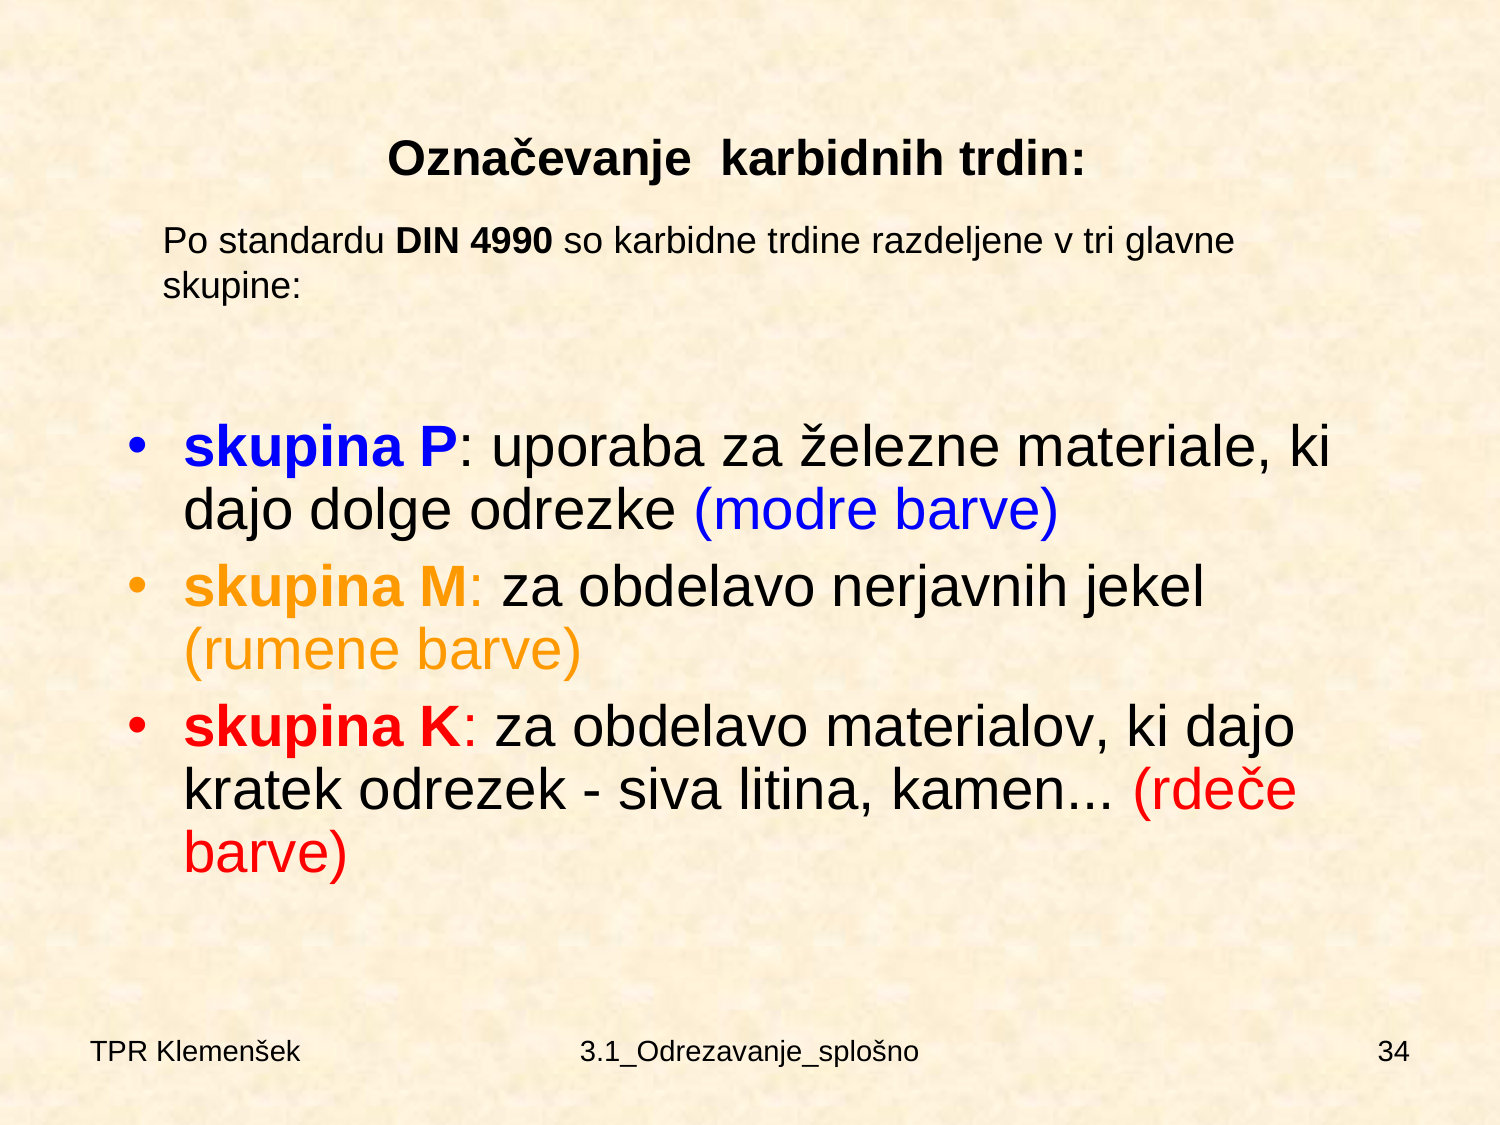

# Označevanje karbidnih trdin:
Po standardu DIN 4990 so karbidne trdine razdeljene v tri glavne skupine:
skupina P: uporaba za železne materiale, ki dajo dolge odrezke (modre barve)
skupina M: za obdelavo nerjavnih jekel (rumene barve)
skupina K: za obdelavo materialov, ki dajo kratek odrezek - siva litina, kamen... (rdeče barve)
TPR Klemenšek
3.1_Odrezavanje_splošno